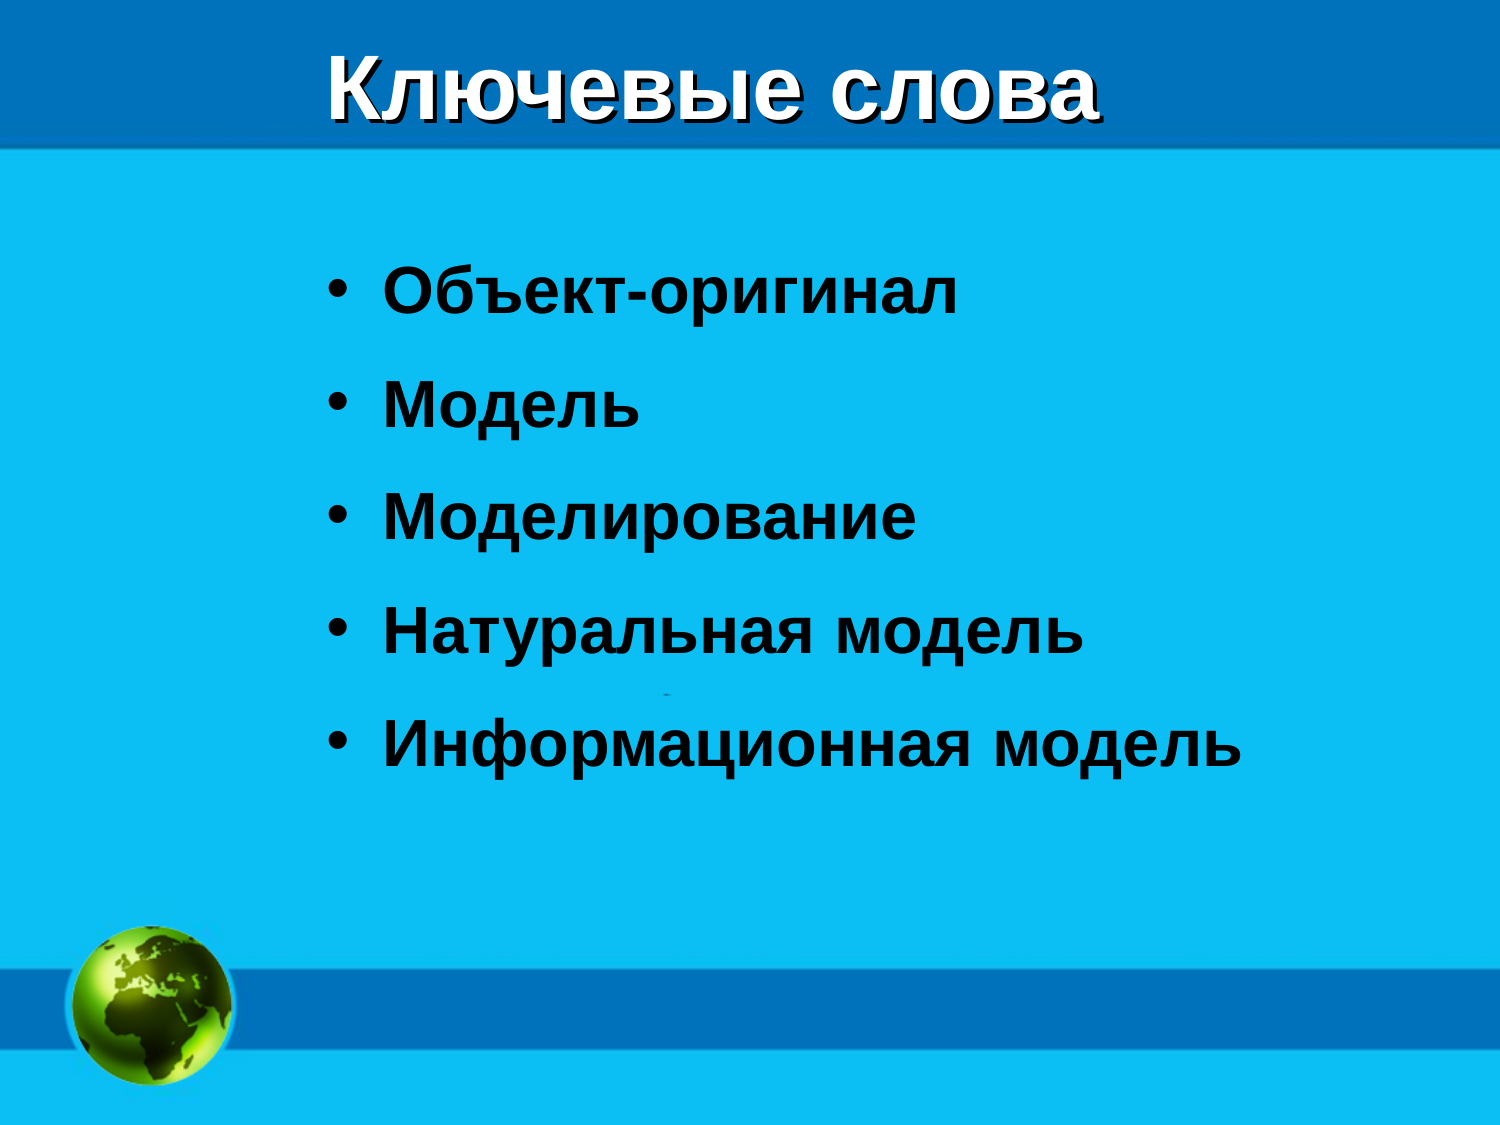

# Ключевые слова
Объект-оригинал
Модель
Моделирование
Натуральная модель
Информационная модель